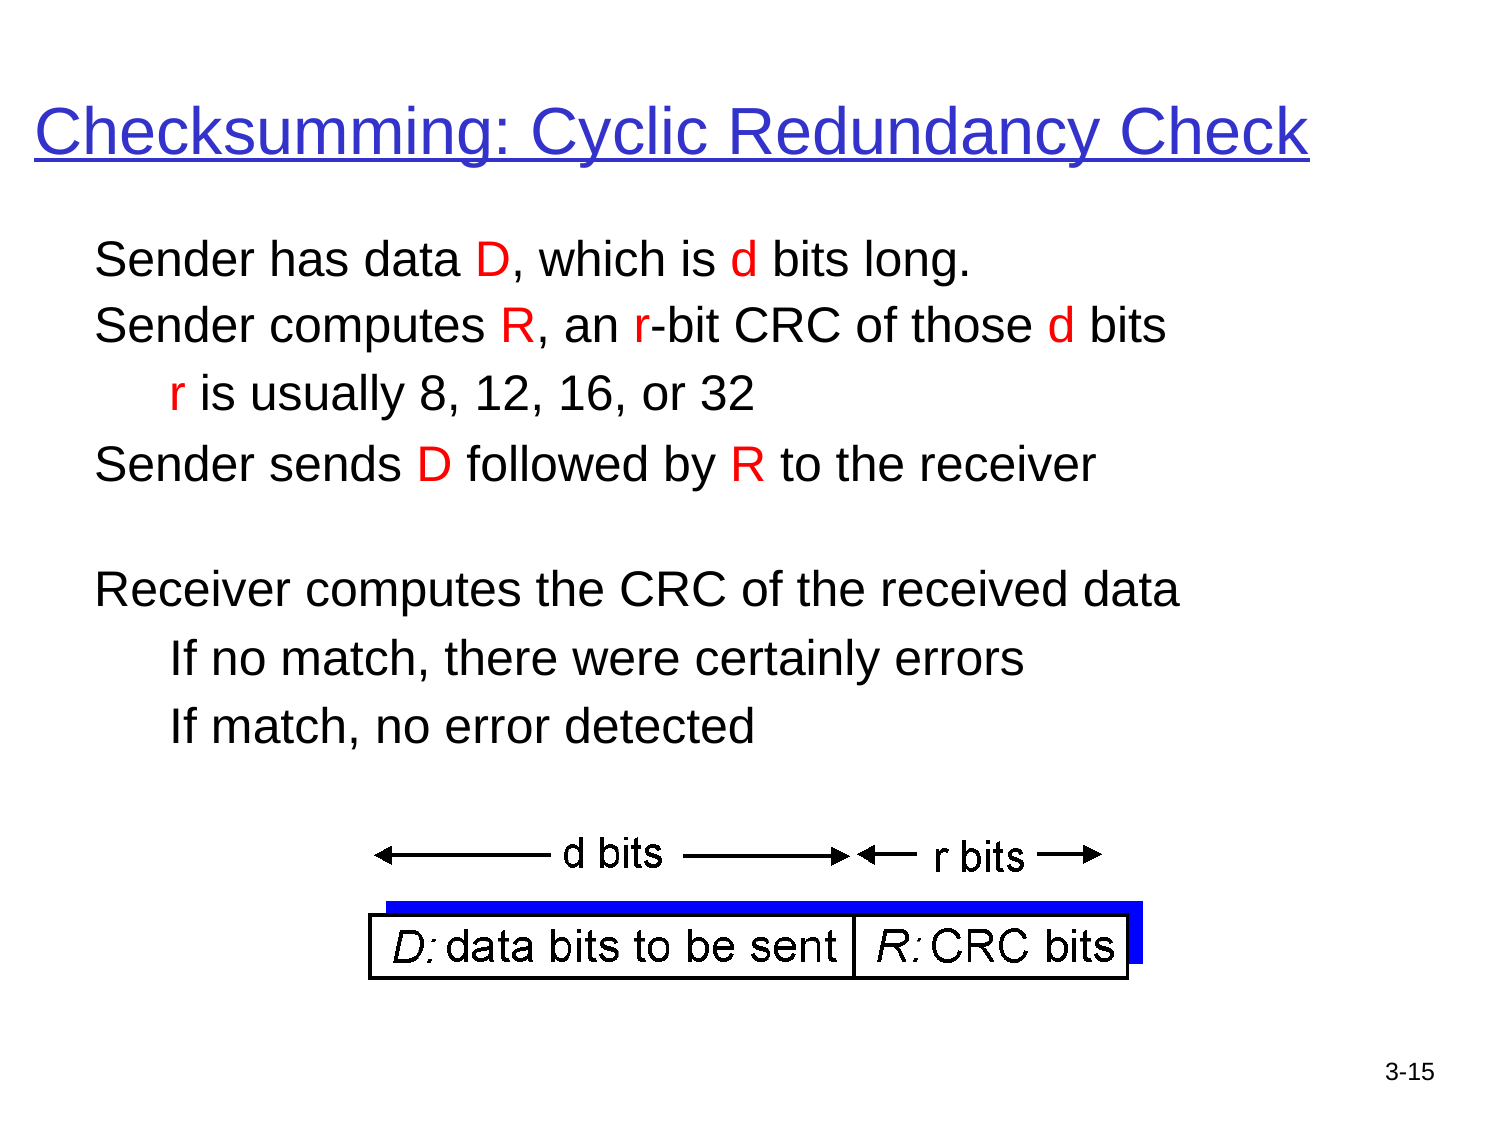

# Checksumming: Cyclic Redundancy Check
Sender has data D, which is d bits long.
Sender computes R, an r-bit CRC of those d bits
r is usually 8, 12, 16, or 32
Sender sends D followed by R to the receiver
Receiver computes the CRC of the received data
If no match, there were certainly errors
If match, no error detected
15